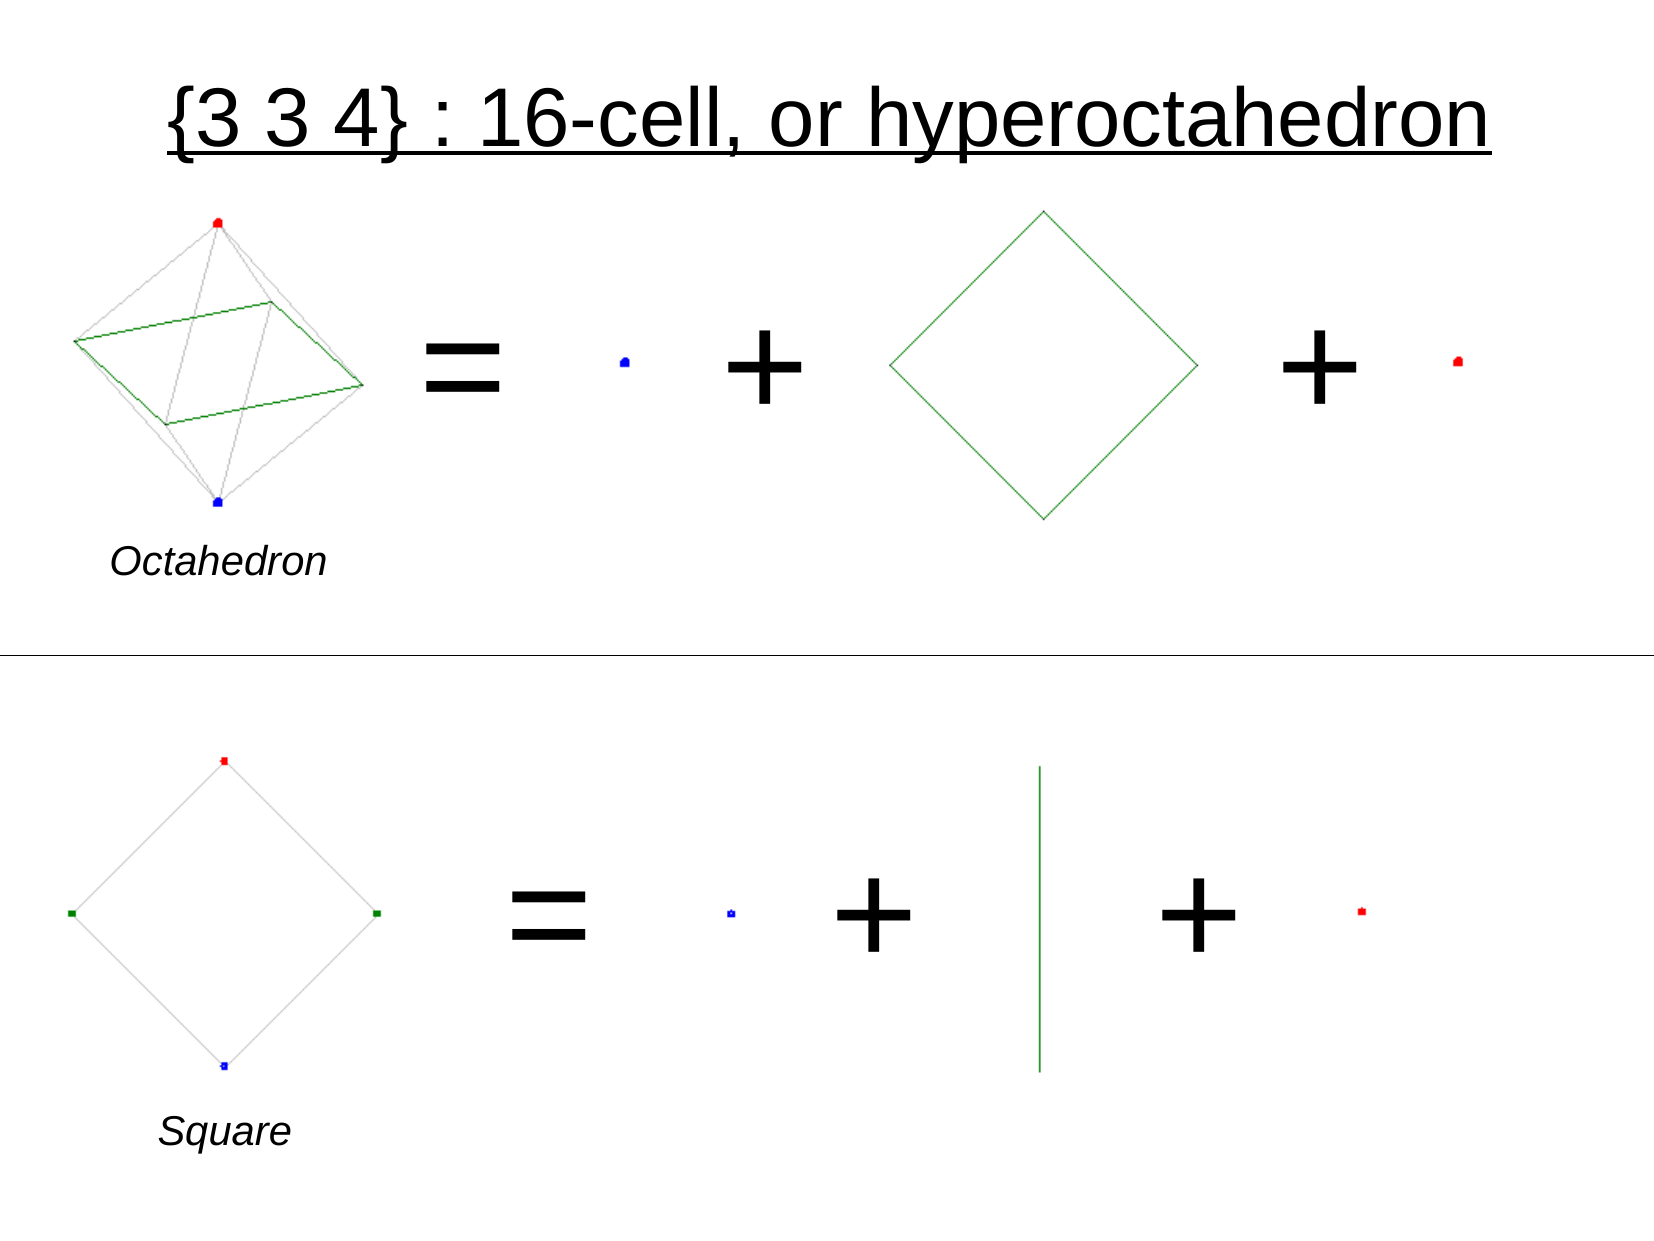

# {3 3 4} : 16-cell, or hyperoctahedron
=
+
+
Octahedron
=
+
+
Square